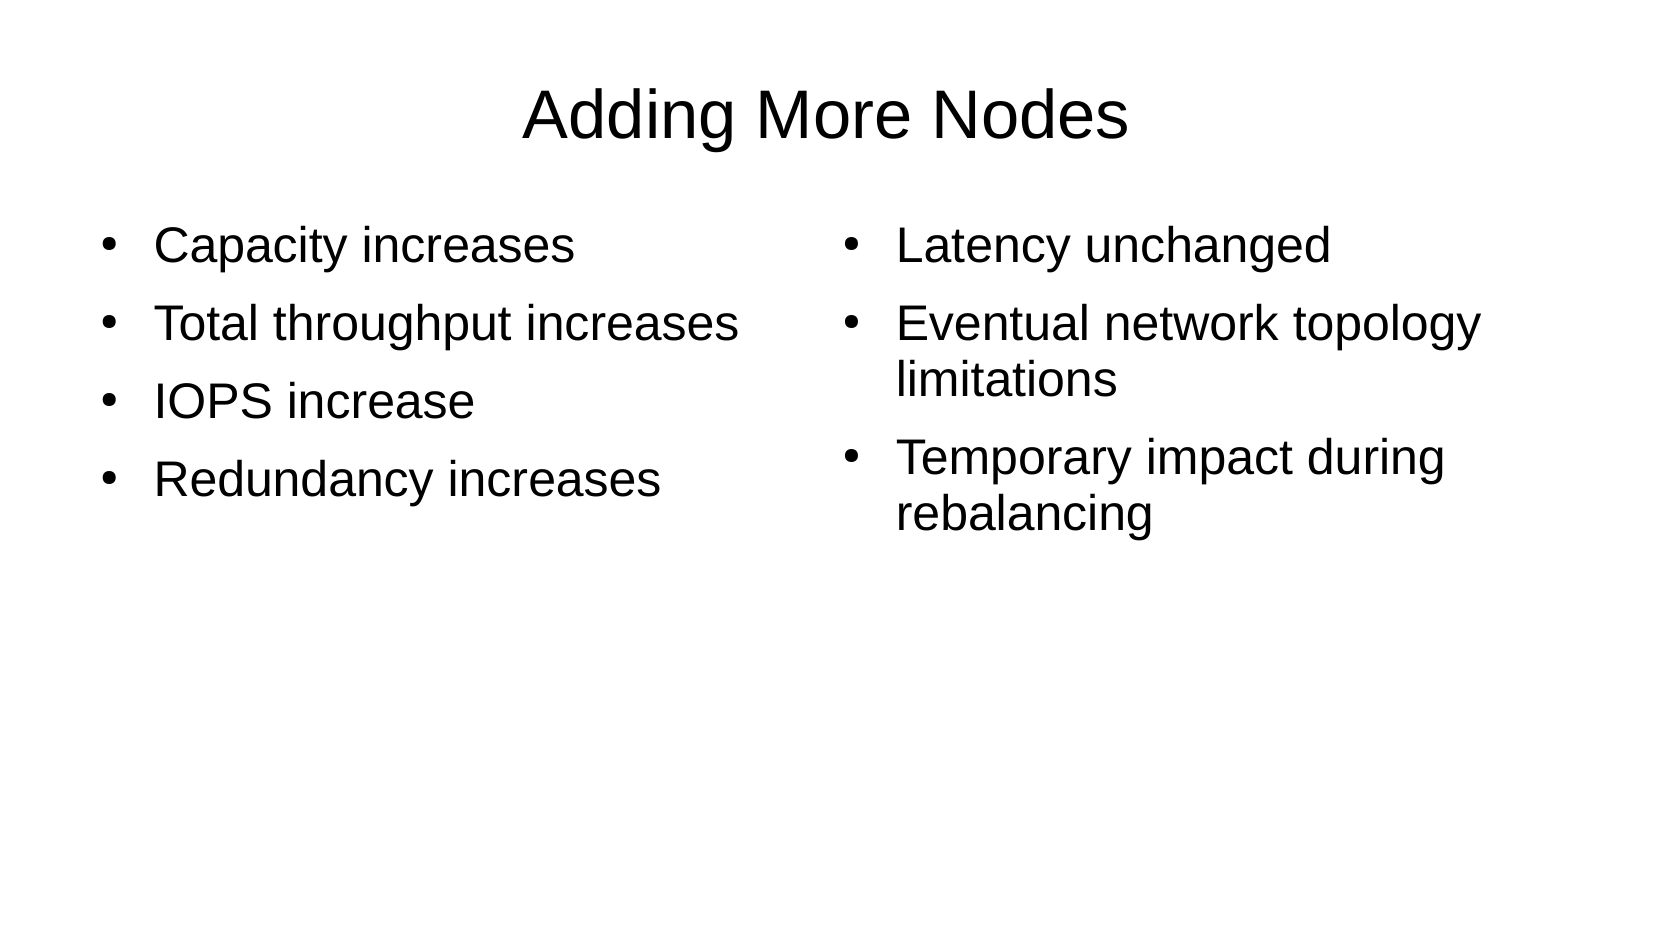

# Adding More Nodes
Capacity increases
Total throughput increases
IOPS increase
Redundancy increases
Latency unchanged
Eventual network topology limitations
Temporary impact during rebalancing